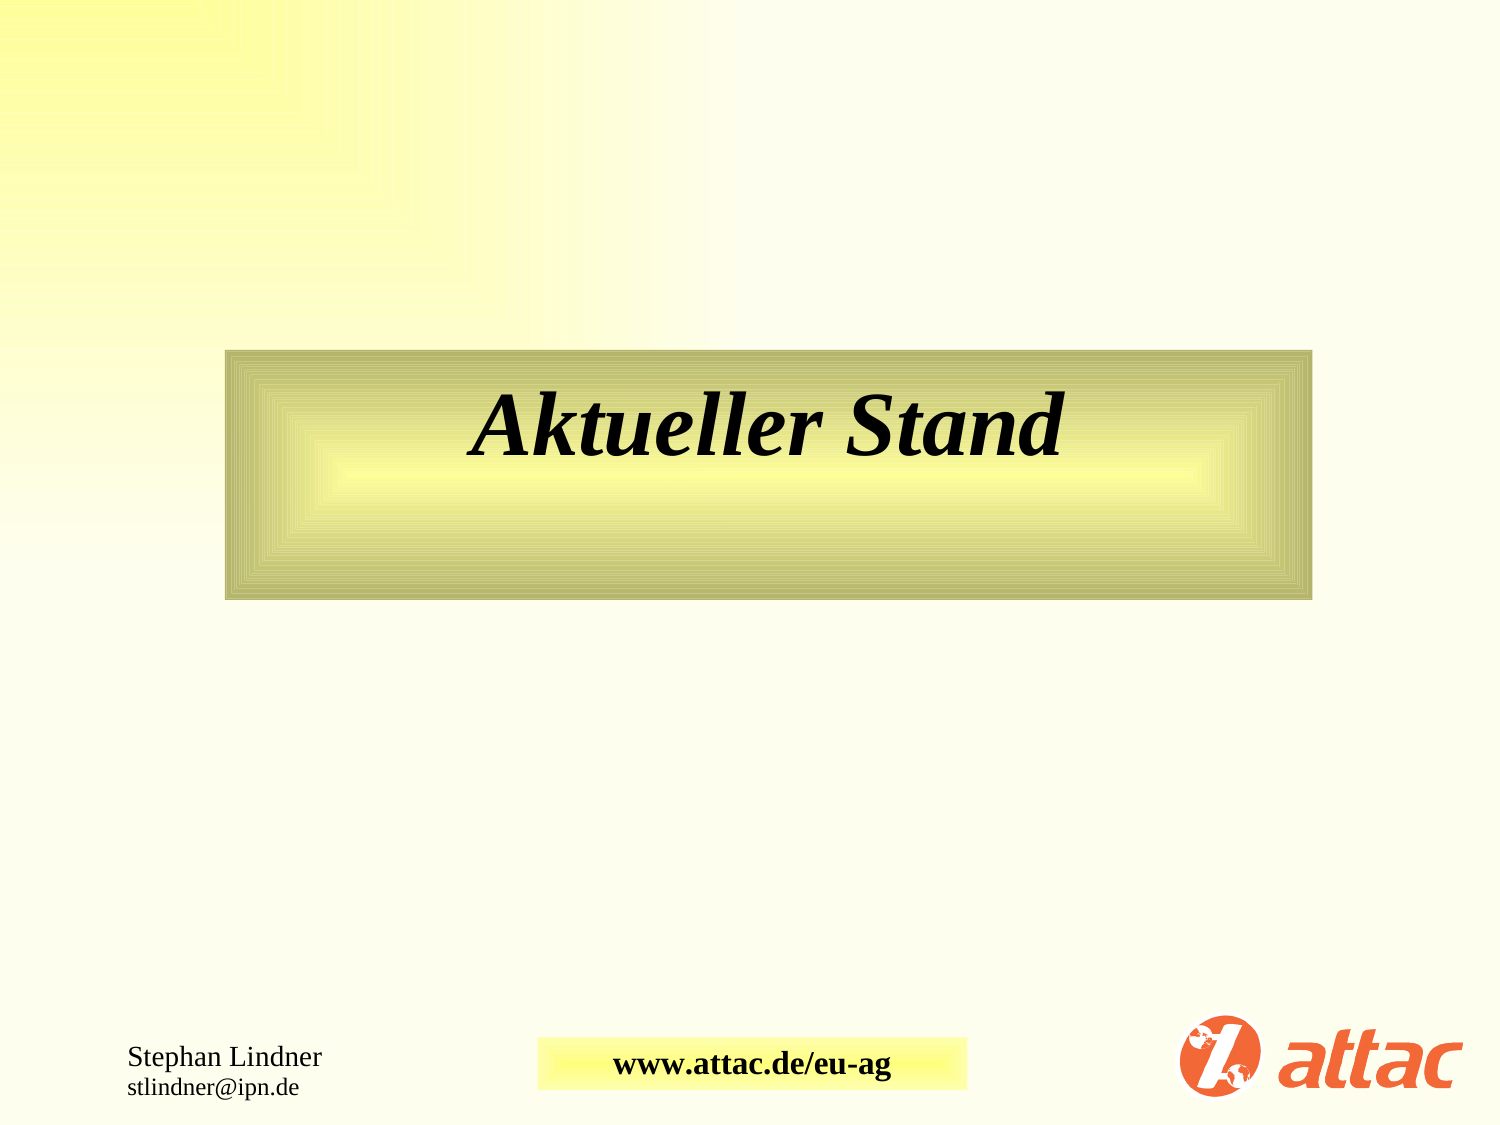

# Aktueller Stand
Stephan Lindner
stlindner@ipn.de
www.attac.de/eu-ag